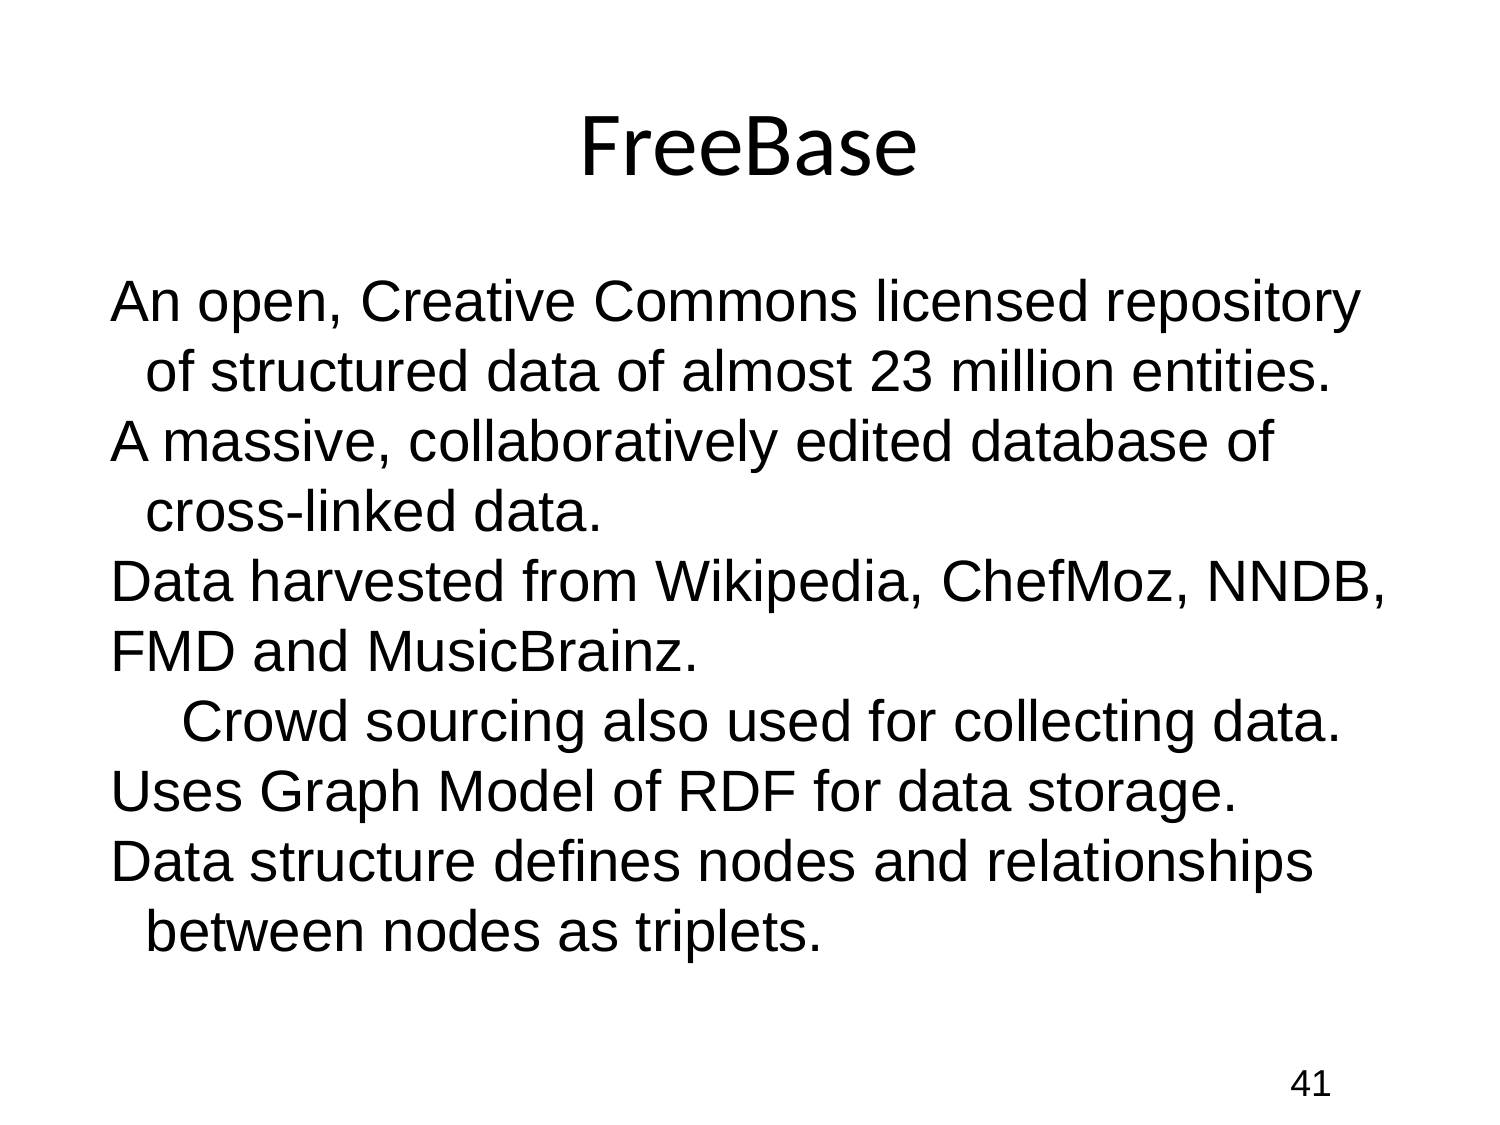

FreeBase
An open, Creative Commons licensed repository
of structured data of almost 23 million entities.
A massive, collaboratively edited database of
cross-linked data.
Data harvested from Wikipedia, ChefMoz, NNDB,
FMD and MusicBrainz.
Crowd sourcing also used for collecting data.
Uses Graph Model of RDF for data storage.
Data structure defines nodes and relationships
between nodes as triplets.